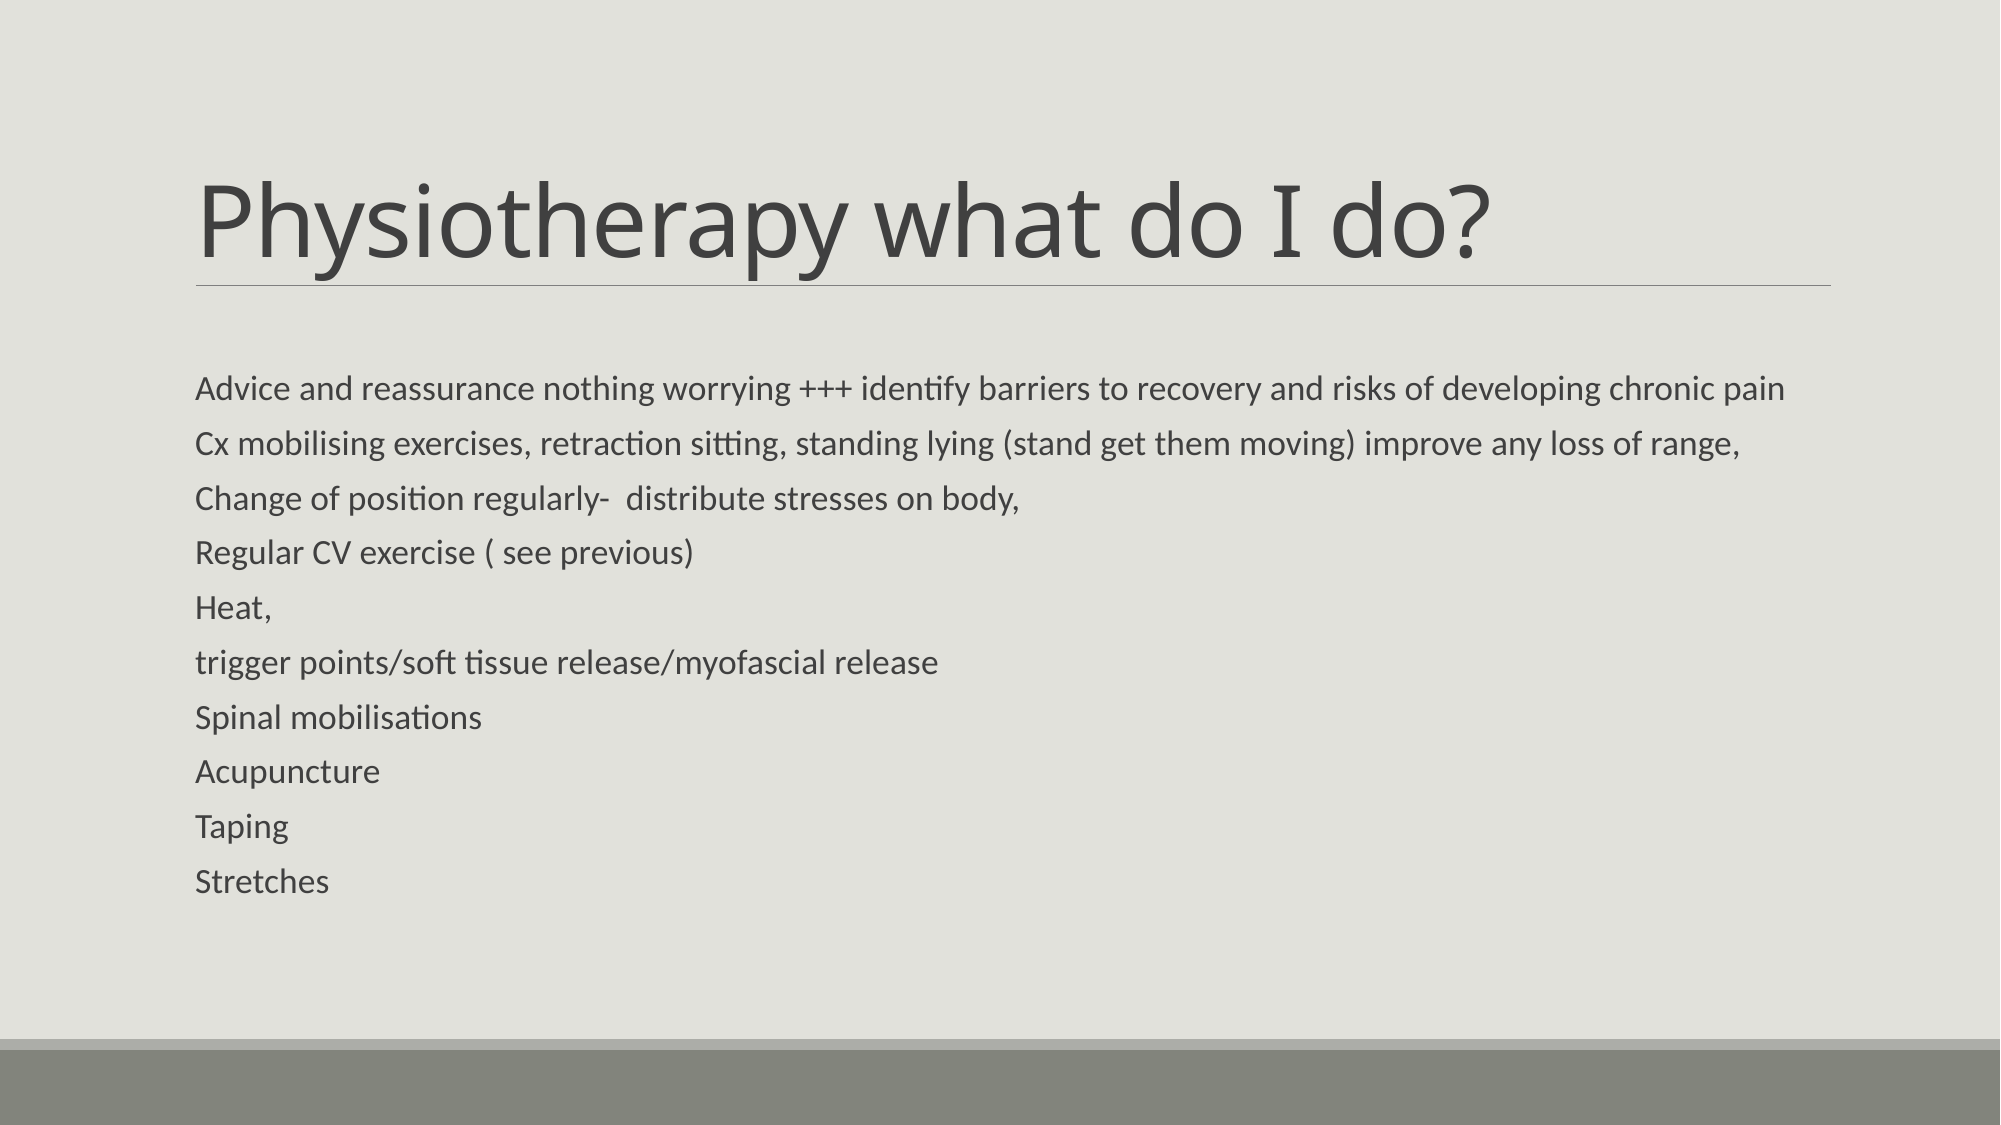

# Physiotherapy what do I do?
Advice and reassurance nothing worrying +++ identify barriers to recovery and risks of developing chronic pain
Cx mobilising exercises, retraction sitting, standing lying (stand get them moving) improve any loss of range,
Change of position regularly- distribute stresses on body,
Regular CV exercise ( see previous)
Heat,
trigger points/soft tissue release/myofascial release
Spinal mobilisations
Acupuncture
Taping
Stretches